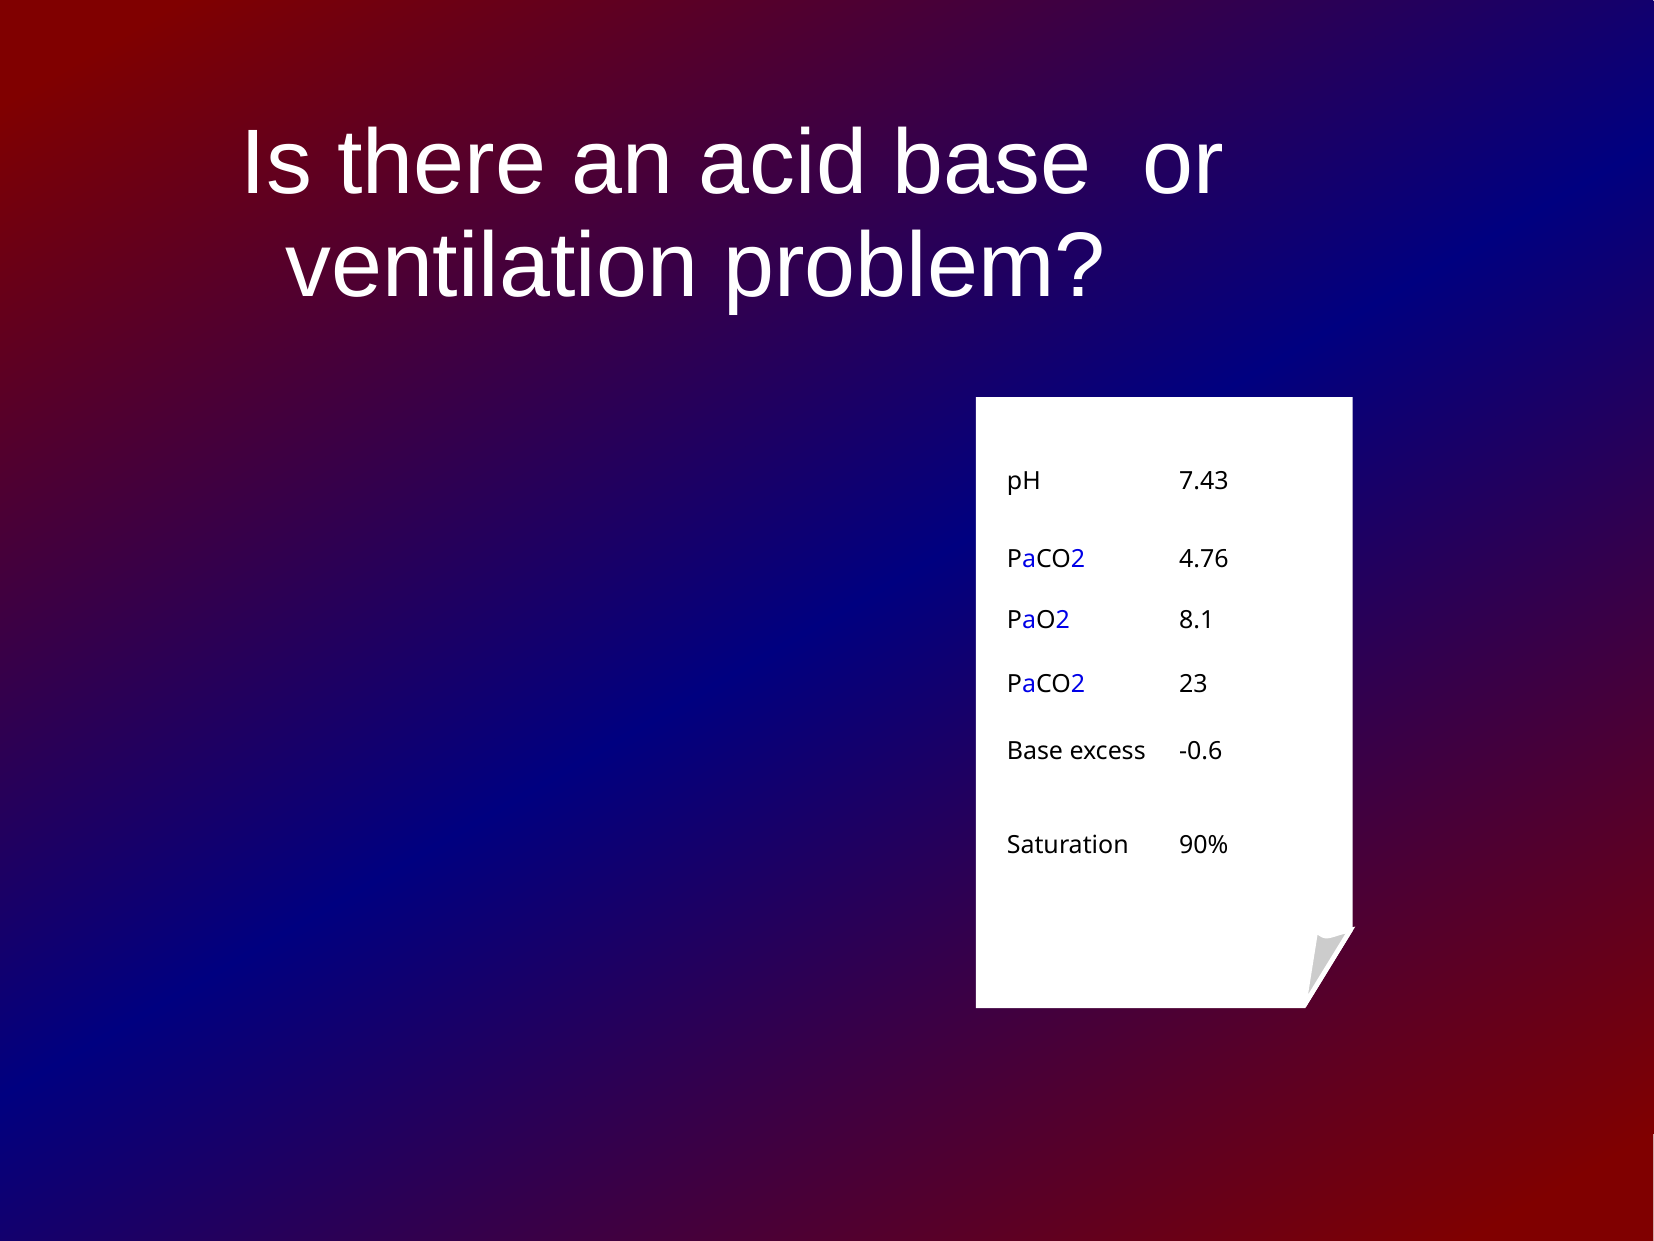

# Is there an acid base or ventilation problem?
| pH | 7.43 |
| --- | --- |
| PaCO2 | 4.76 |
| PaO2 | 8.1 |
| PaCO2 | 23 |
| Base excess | -0.6 |
| Saturation | 90% |